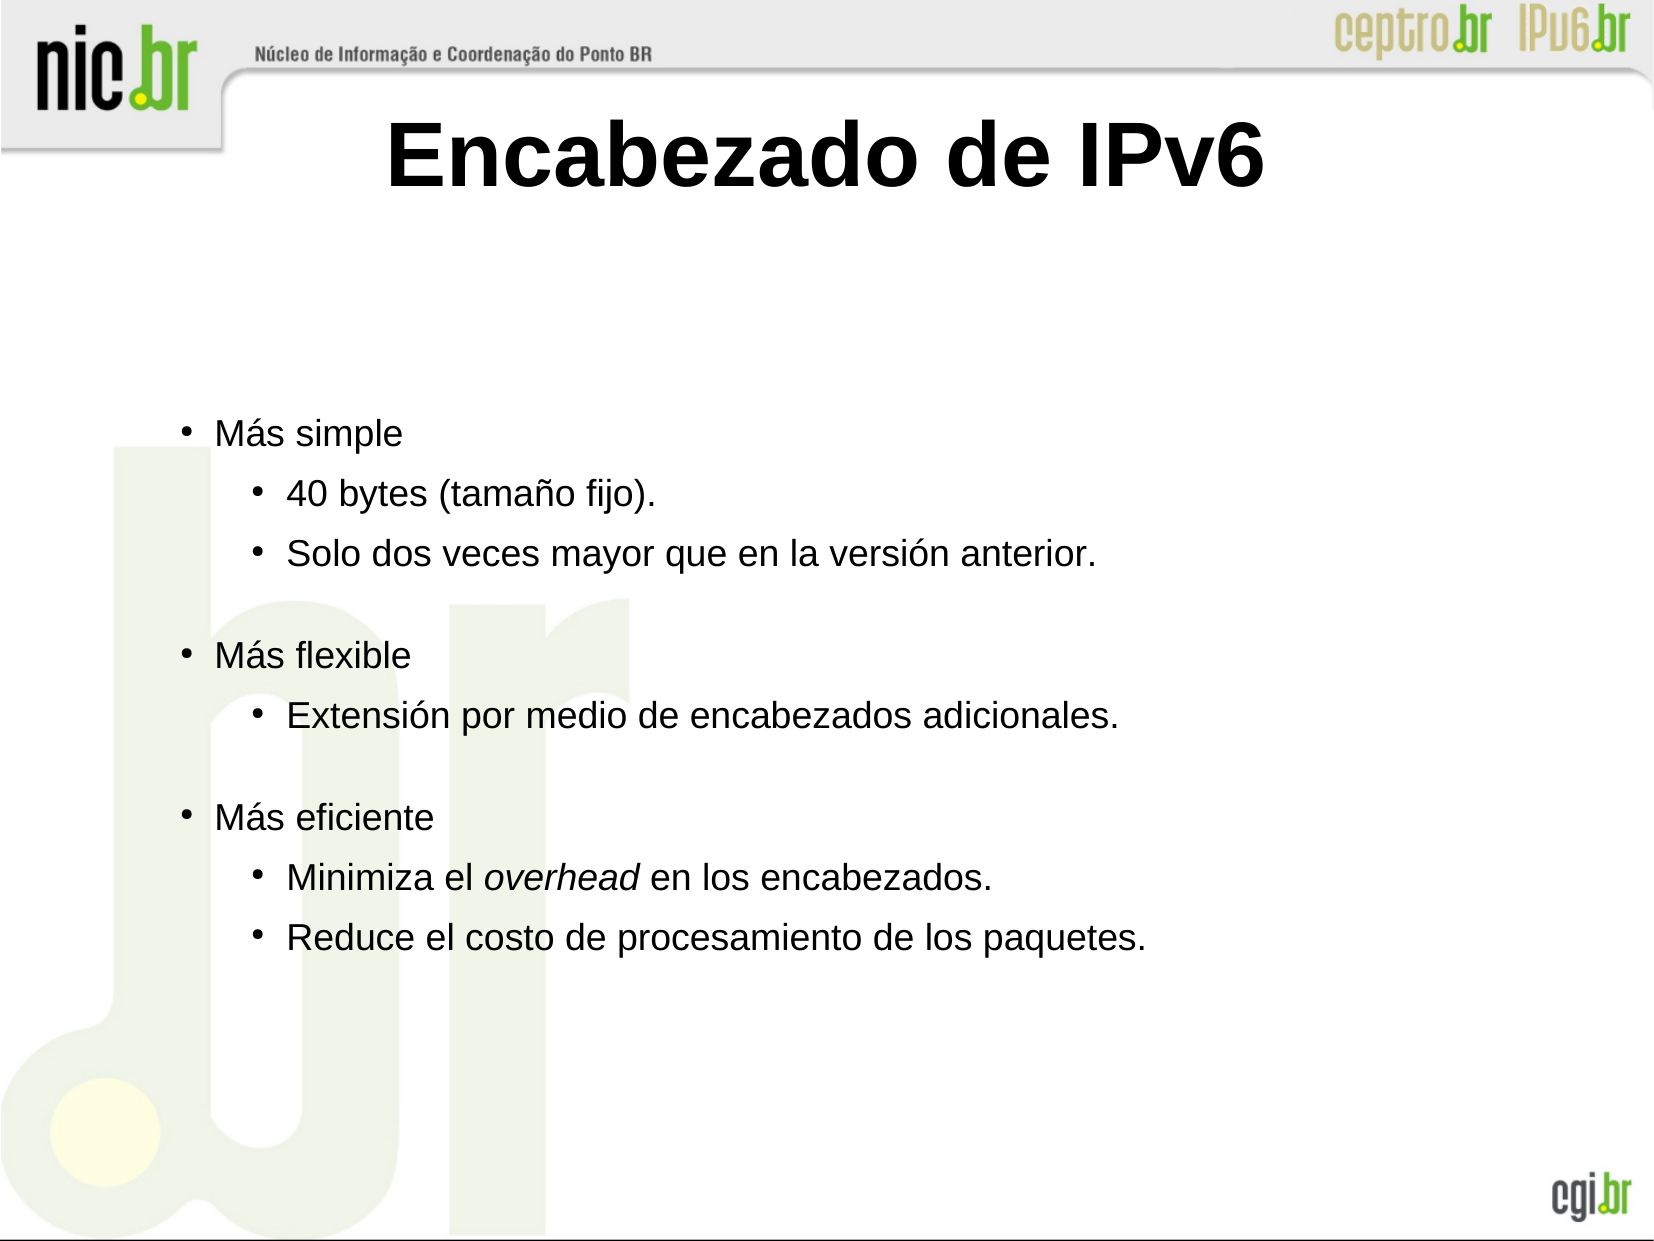

Encabezado de IPv6
 Más simple
40 bytes (tamaño fijo).
Solo dos veces mayor que en la versión anterior.
 Más flexible
Extensión por medio de encabezados adicionales.
 Más eficiente
Minimiza el overhead en los encabezados.
Reduce el costo de procesamiento de los paquetes.